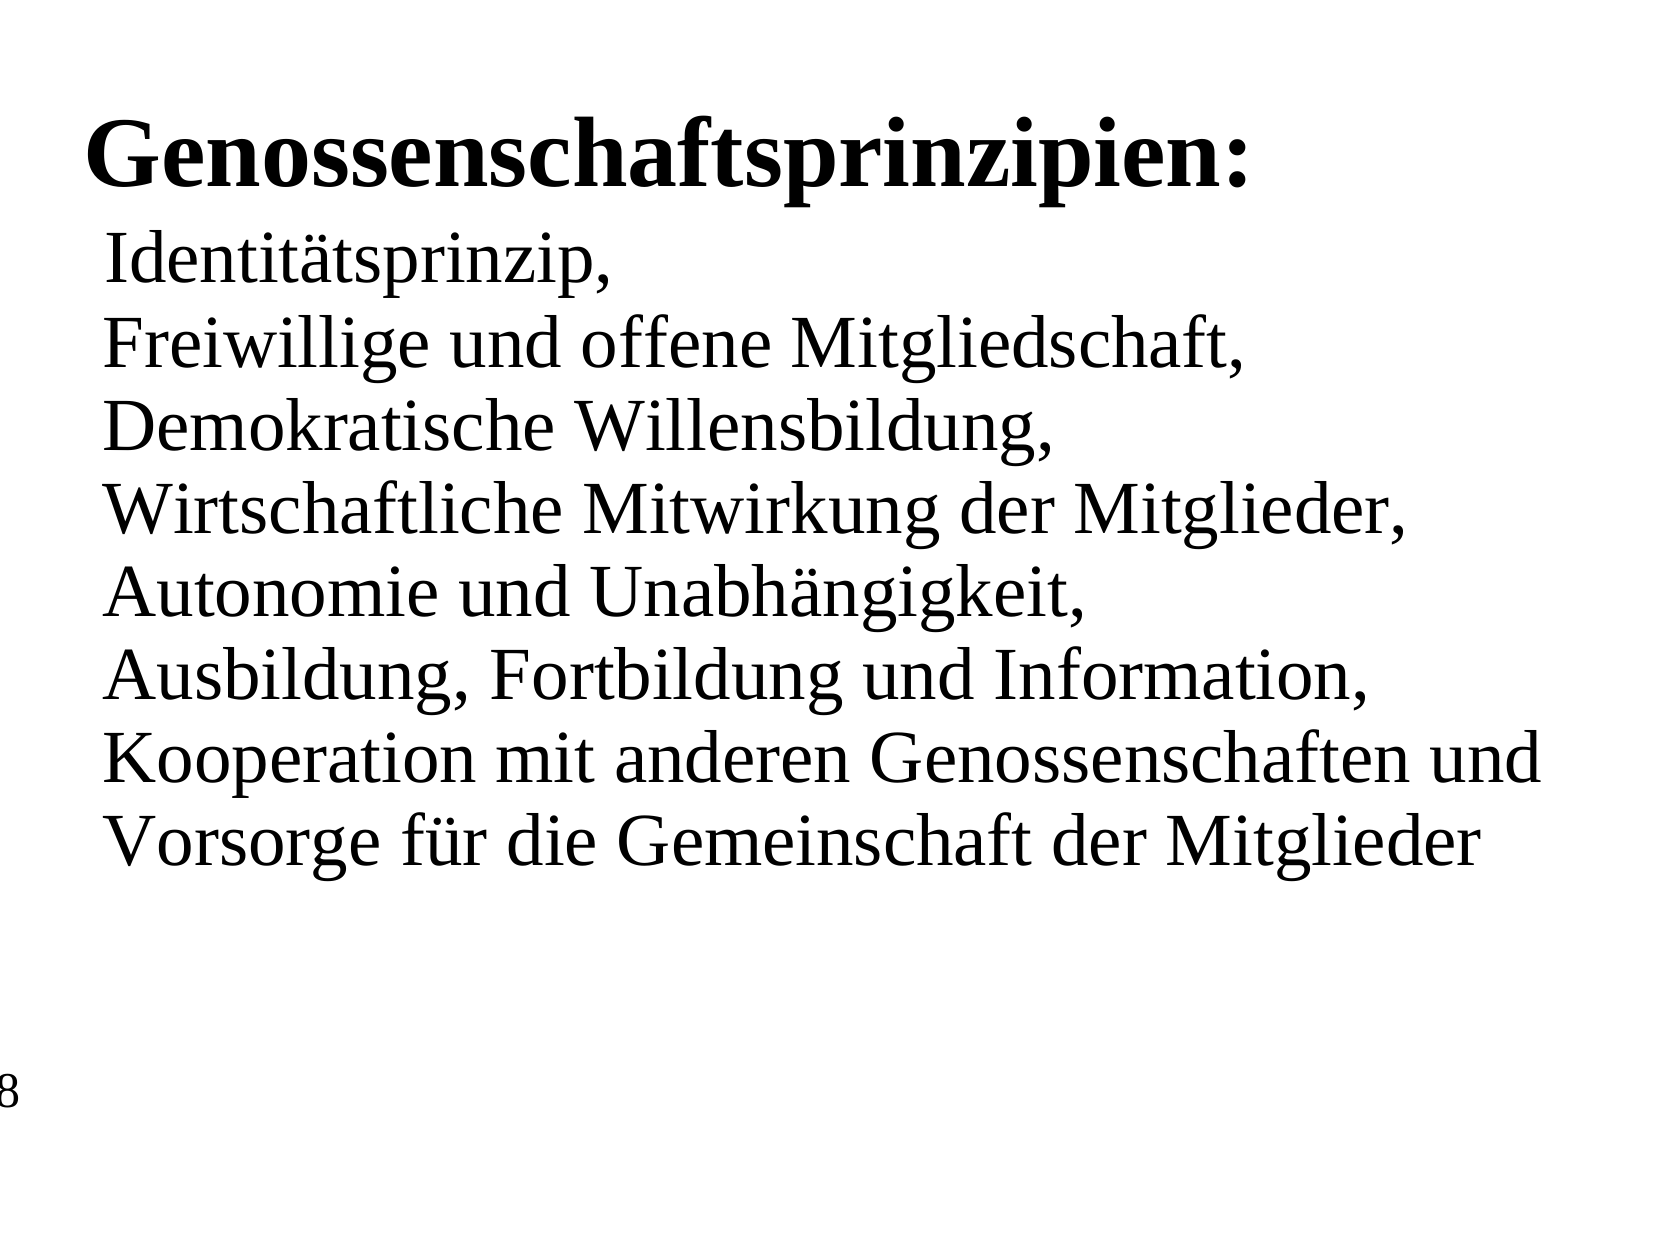

Genossenschaftsprinzipien:
 Identitätsprinzip,
 Freiwillige und offene Mitgliedschaft,
 Demokratische Willensbildung,
 Wirtschaftliche Mitwirkung der Mitglieder,
 Autonomie und Unabhängigkeit,
 Ausbildung, Fortbildung und Information,
 Kooperation mit anderen Genossenschaften und
 Vorsorge für die Gemeinschaft der Mitglieder